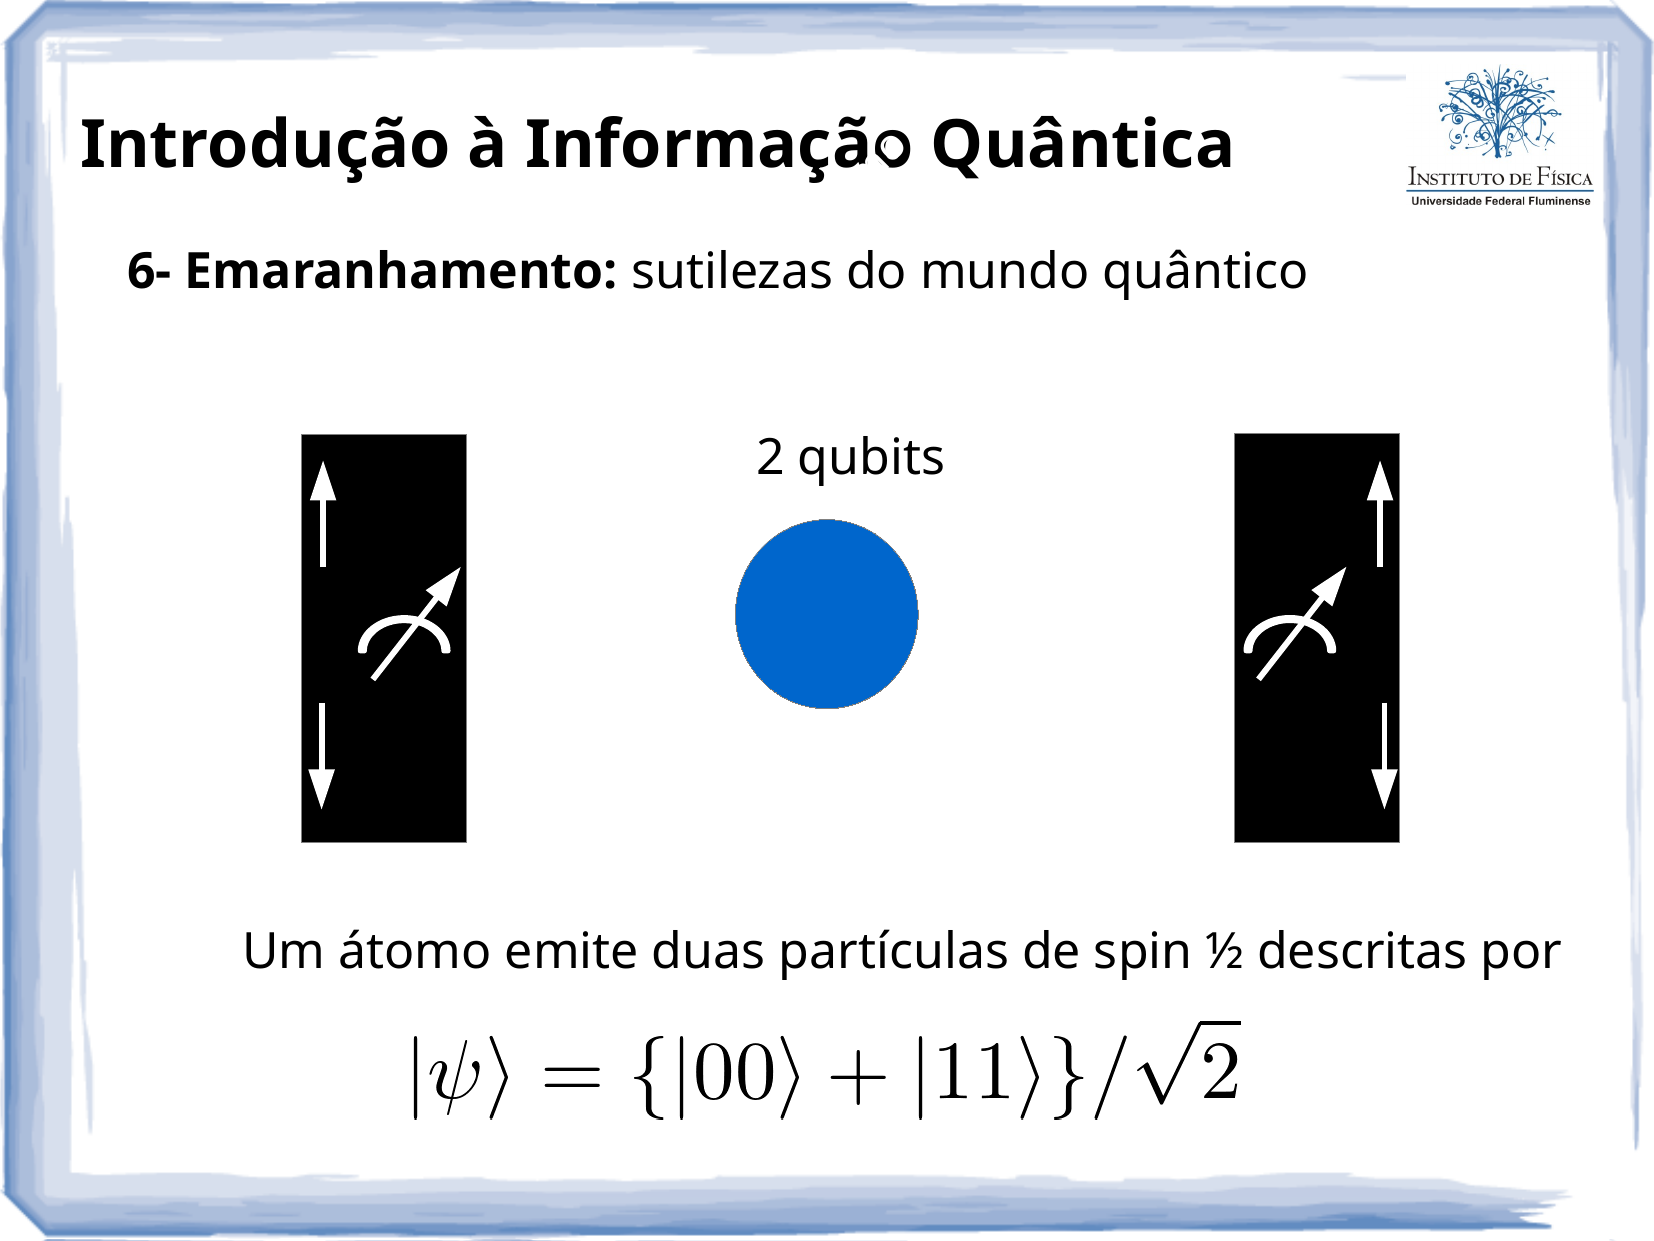

Introdução à Informação Quântica
átomo
6- Emaranhamento: sutilezas do mundo quântico
2 qubits
 Um átomo emite duas partículas de spin ½ descritas por